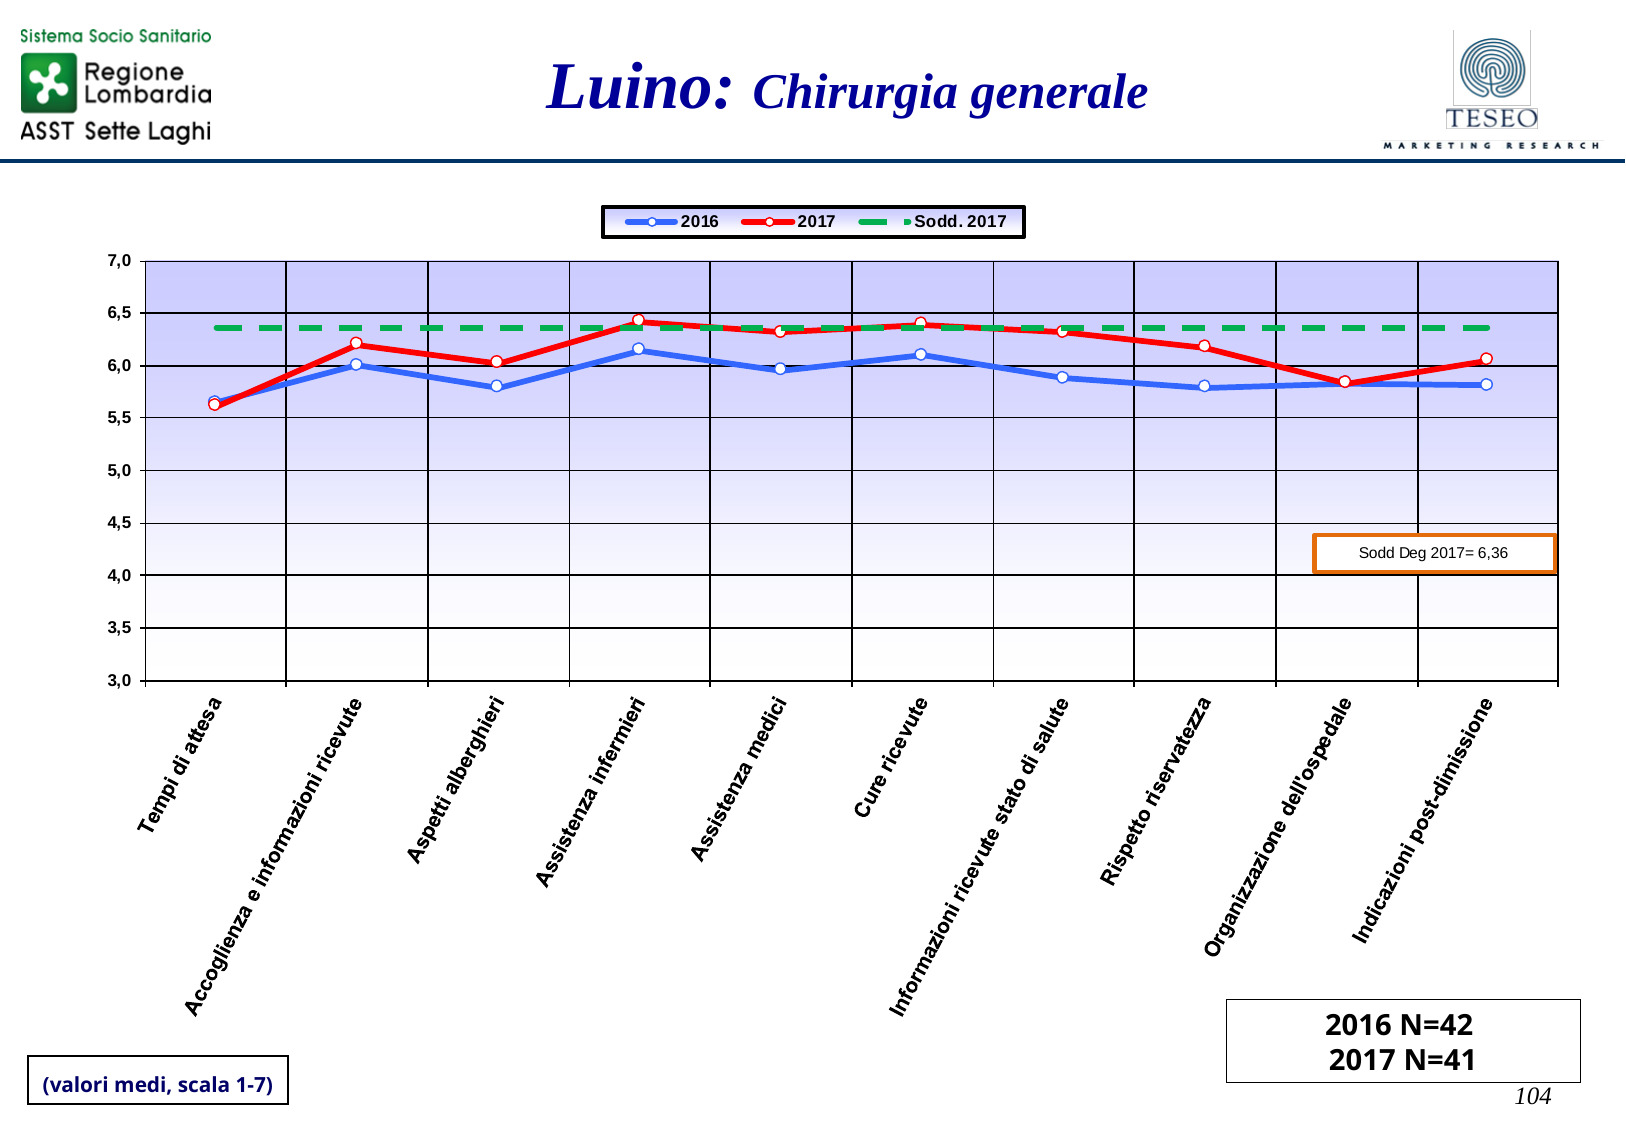

Luino: Chirurgia generale
2016 N=42
2017 N=41
(valori medi, scala 1-7)